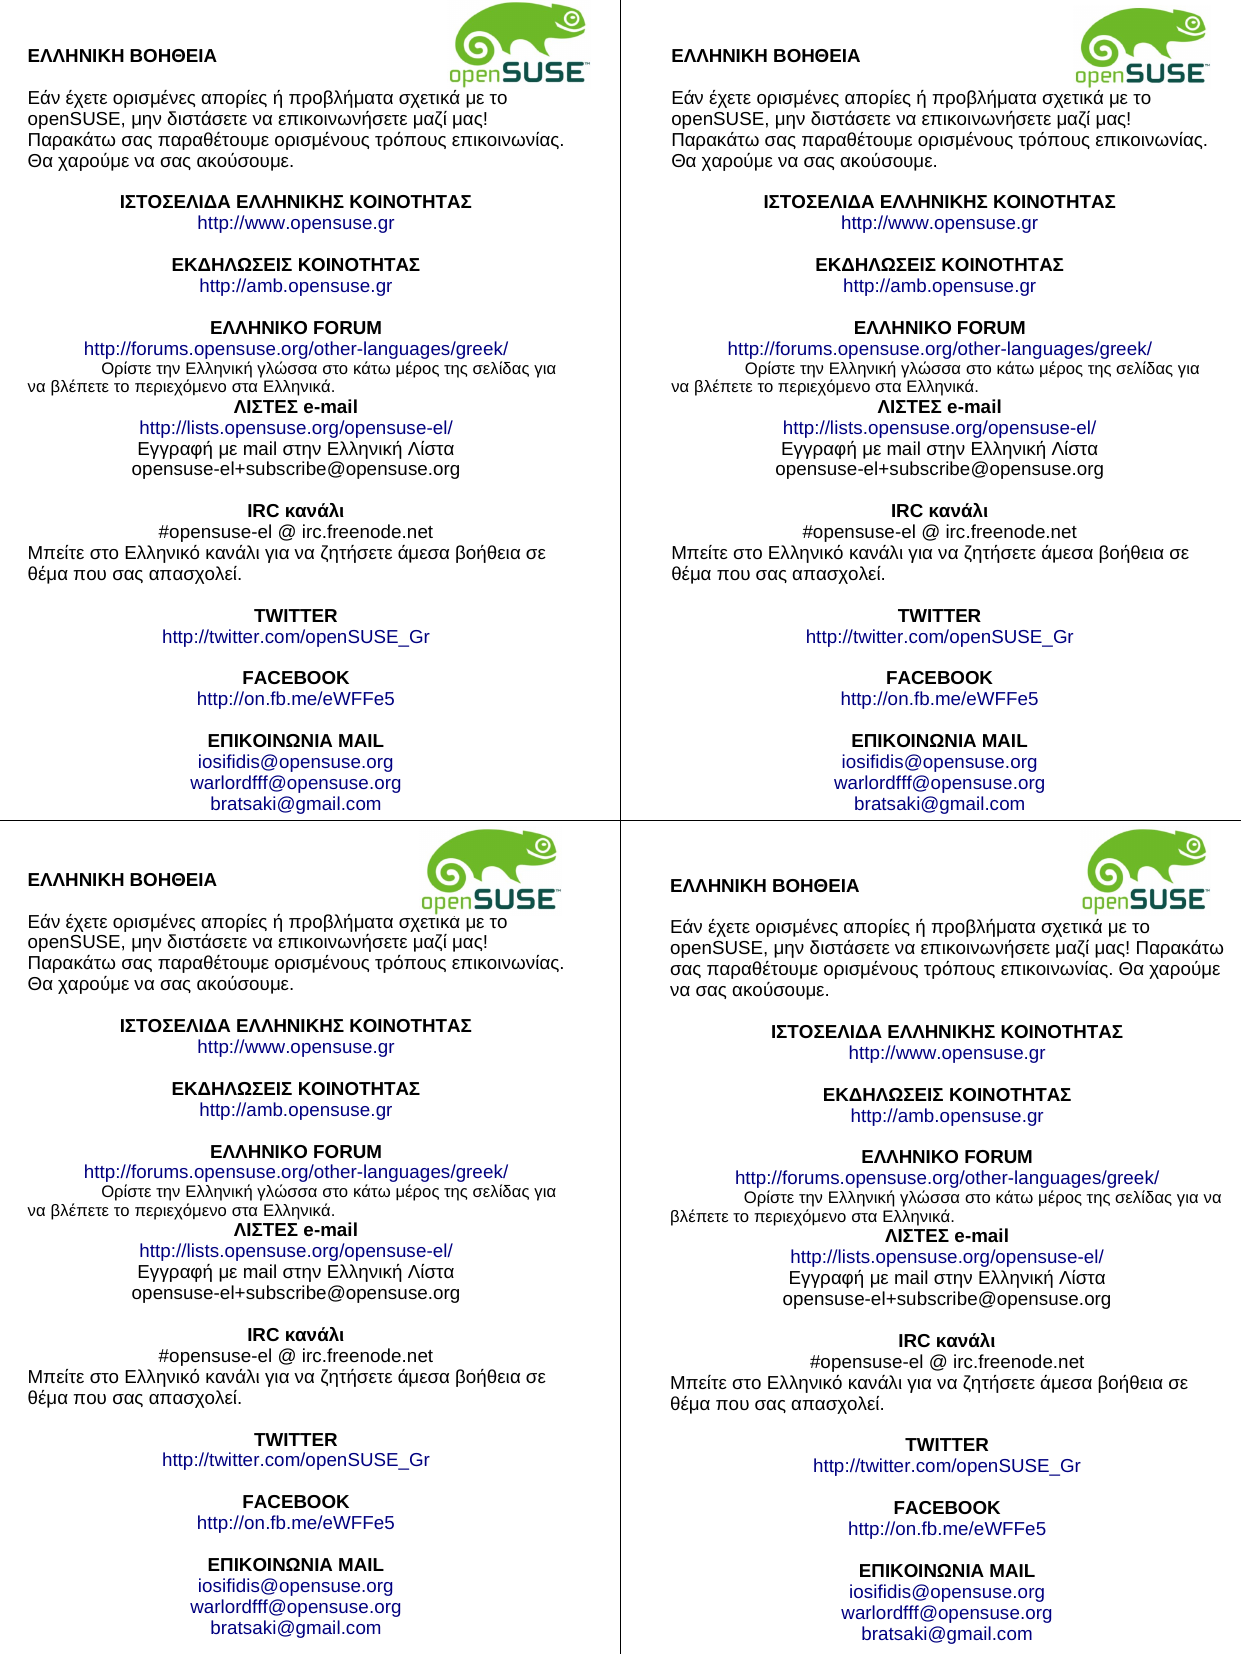

ΕΛΛΗΝΙΚΗ ΒΟΗΘΕΙΑ
Εάν έχετε ορισμένες απορίες ή προβλήματα σχετικά με το openSUSE, μην διστάσετε να επικοινωνήσετε μαζί μας! Παρακάτω σας παραθέτουμε ορισμένους τρόπους επικοινωνίας. Θα χαρούμε να σας ακούσουμε.
ΙΣΤΟΣΕΛΙΔΑ ΕΛΛΗΝΙΚΗΣ ΚΟΙΝΟΤΗΤΑΣ
http://www.opensuse.gr
ΕΚΔΗΛΩΣΕΙΣ ΚΟΙΝΟΤΗΤΑΣ
http://amb.opensuse.gr
ΕΛΛΗΝΙΚΟ FORUM
http://forums.opensuse.org/other-languages/greek/
	Ορίστε την Ελληνική γλώσσα στο κάτω μέρος της σελίδας για να βλέπετε το περιεχόμενο στα Ελληνικά.
ΛΙΣΤΕΣ e-mail
http://lists.opensuse.org/opensuse-el/
Εγγραφή με mail στην Ελληνική Λίστα
opensuse-el+subscribe@opensuse.org
IRC κανάλι
#opensuse-el @ irc.freenode.net
Μπείτε στο Ελληνικό κανάλι για να ζητήσετε άμεσα βοήθεια σε θέμα που σας απασχολεί.
TWITTER
http://twitter.com/openSUSE_Gr
FACEBOOK
http://on.fb.me/eWFFe5
ΕΠΙΚΟΙΝΩΝΙΑ MAIL
iosifidis@opensuse.org
warlordfff@opensuse.org
bratsaki@gmail.com
ΕΛΛΗΝΙΚΗ ΒΟΗΘΕΙΑ
Εάν έχετε ορισμένες απορίες ή προβλήματα σχετικά με το openSUSE, μην διστάσετε να επικοινωνήσετε μαζί μας! Παρακάτω σας παραθέτουμε ορισμένους τρόπους επικοινωνίας. Θα χαρούμε να σας ακούσουμε.
ΙΣΤΟΣΕΛΙΔΑ ΕΛΛΗΝΙΚΗΣ ΚΟΙΝΟΤΗΤΑΣ
http://www.opensuse.gr
ΕΚΔΗΛΩΣΕΙΣ ΚΟΙΝΟΤΗΤΑΣ
http://amb.opensuse.gr
ΕΛΛΗΝΙΚΟ FORUM
http://forums.opensuse.org/other-languages/greek/
	Ορίστε την Ελληνική γλώσσα στο κάτω μέρος της σελίδας για να βλέπετε το περιεχόμενο στα Ελληνικά.
ΛΙΣΤΕΣ e-mail
http://lists.opensuse.org/opensuse-el/
Εγγραφή με mail στην Ελληνική Λίστα
opensuse-el+subscribe@opensuse.org
IRC κανάλι
#opensuse-el @ irc.freenode.net
Μπείτε στο Ελληνικό κανάλι για να ζητήσετε άμεσα βοήθεια σε θέμα που σας απασχολεί.
TWITTER
http://twitter.com/openSUSE_Gr
FACEBOOK
http://on.fb.me/eWFFe5
ΕΠΙΚΟΙΝΩΝΙΑ MAIL
iosifidis@opensuse.org
warlordfff@opensuse.org
bratsaki@gmail.com
ΕΛΛΗΝΙΚΗ ΒΟΗΘΕΙΑ
Εάν έχετε ορισμένες απορίες ή προβλήματα σχετικά με το openSUSE, μην διστάσετε να επικοινωνήσετε μαζί μας! Παρακάτω σας παραθέτουμε ορισμένους τρόπους επικοινωνίας. Θα χαρούμε να σας ακούσουμε.
ΙΣΤΟΣΕΛΙΔΑ ΕΛΛΗΝΙΚΗΣ ΚΟΙΝΟΤΗΤΑΣ
http://www.opensuse.gr
ΕΚΔΗΛΩΣΕΙΣ ΚΟΙΝΟΤΗΤΑΣ
http://amb.opensuse.gr
ΕΛΛΗΝΙΚΟ FORUM
http://forums.opensuse.org/other-languages/greek/
	Ορίστε την Ελληνική γλώσσα στο κάτω μέρος της σελίδας για να βλέπετε το περιεχόμενο στα Ελληνικά.
ΛΙΣΤΕΣ e-mail
http://lists.opensuse.org/opensuse-el/
Εγγραφή με mail στην Ελληνική Λίστα
opensuse-el+subscribe@opensuse.org
IRC κανάλι
#opensuse-el @ irc.freenode.net
Μπείτε στο Ελληνικό κανάλι για να ζητήσετε άμεσα βοήθεια σε θέμα που σας απασχολεί.
TWITTER
http://twitter.com/openSUSE_Gr
FACEBOOK
http://on.fb.me/eWFFe5
ΕΠΙΚΟΙΝΩΝΙΑ MAIL
iosifidis@opensuse.org
warlordfff@opensuse.org
bratsaki@gmail.com
ΕΛΛΗΝΙΚΗ ΒΟΗΘΕΙΑ
Εάν έχετε ορισμένες απορίες ή προβλήματα σχετικά με το openSUSE, μην διστάσετε να επικοινωνήσετε μαζί μας! Παρακάτω σας παραθέτουμε ορισμένους τρόπους επικοινωνίας. Θα χαρούμε να σας ακούσουμε.
ΙΣΤΟΣΕΛΙΔΑ ΕΛΛΗΝΙΚΗΣ ΚΟΙΝΟΤΗΤΑΣ
http://www.opensuse.gr
ΕΚΔΗΛΩΣΕΙΣ ΚΟΙΝΟΤΗΤΑΣ
http://amb.opensuse.gr
ΕΛΛΗΝΙΚΟ FORUM
http://forums.opensuse.org/other-languages/greek/
	Ορίστε την Ελληνική γλώσσα στο κάτω μέρος της σελίδας για να βλέπετε το περιεχόμενο στα Ελληνικά.
ΛΙΣΤΕΣ e-mail
http://lists.opensuse.org/opensuse-el/
Εγγραφή με mail στην Ελληνική Λίστα
opensuse-el+subscribe@opensuse.org
IRC κανάλι
#opensuse-el @ irc.freenode.net
Μπείτε στο Ελληνικό κανάλι για να ζητήσετε άμεσα βοήθεια σε θέμα που σας απασχολεί.
TWITTER
http://twitter.com/openSUSE_Gr
FACEBOOK
http://on.fb.me/eWFFe5
ΕΠΙΚΟΙΝΩΝΙΑ MAIL
iosifidis@opensuse.org
warlordfff@opensuse.org
bratsaki@gmail.com